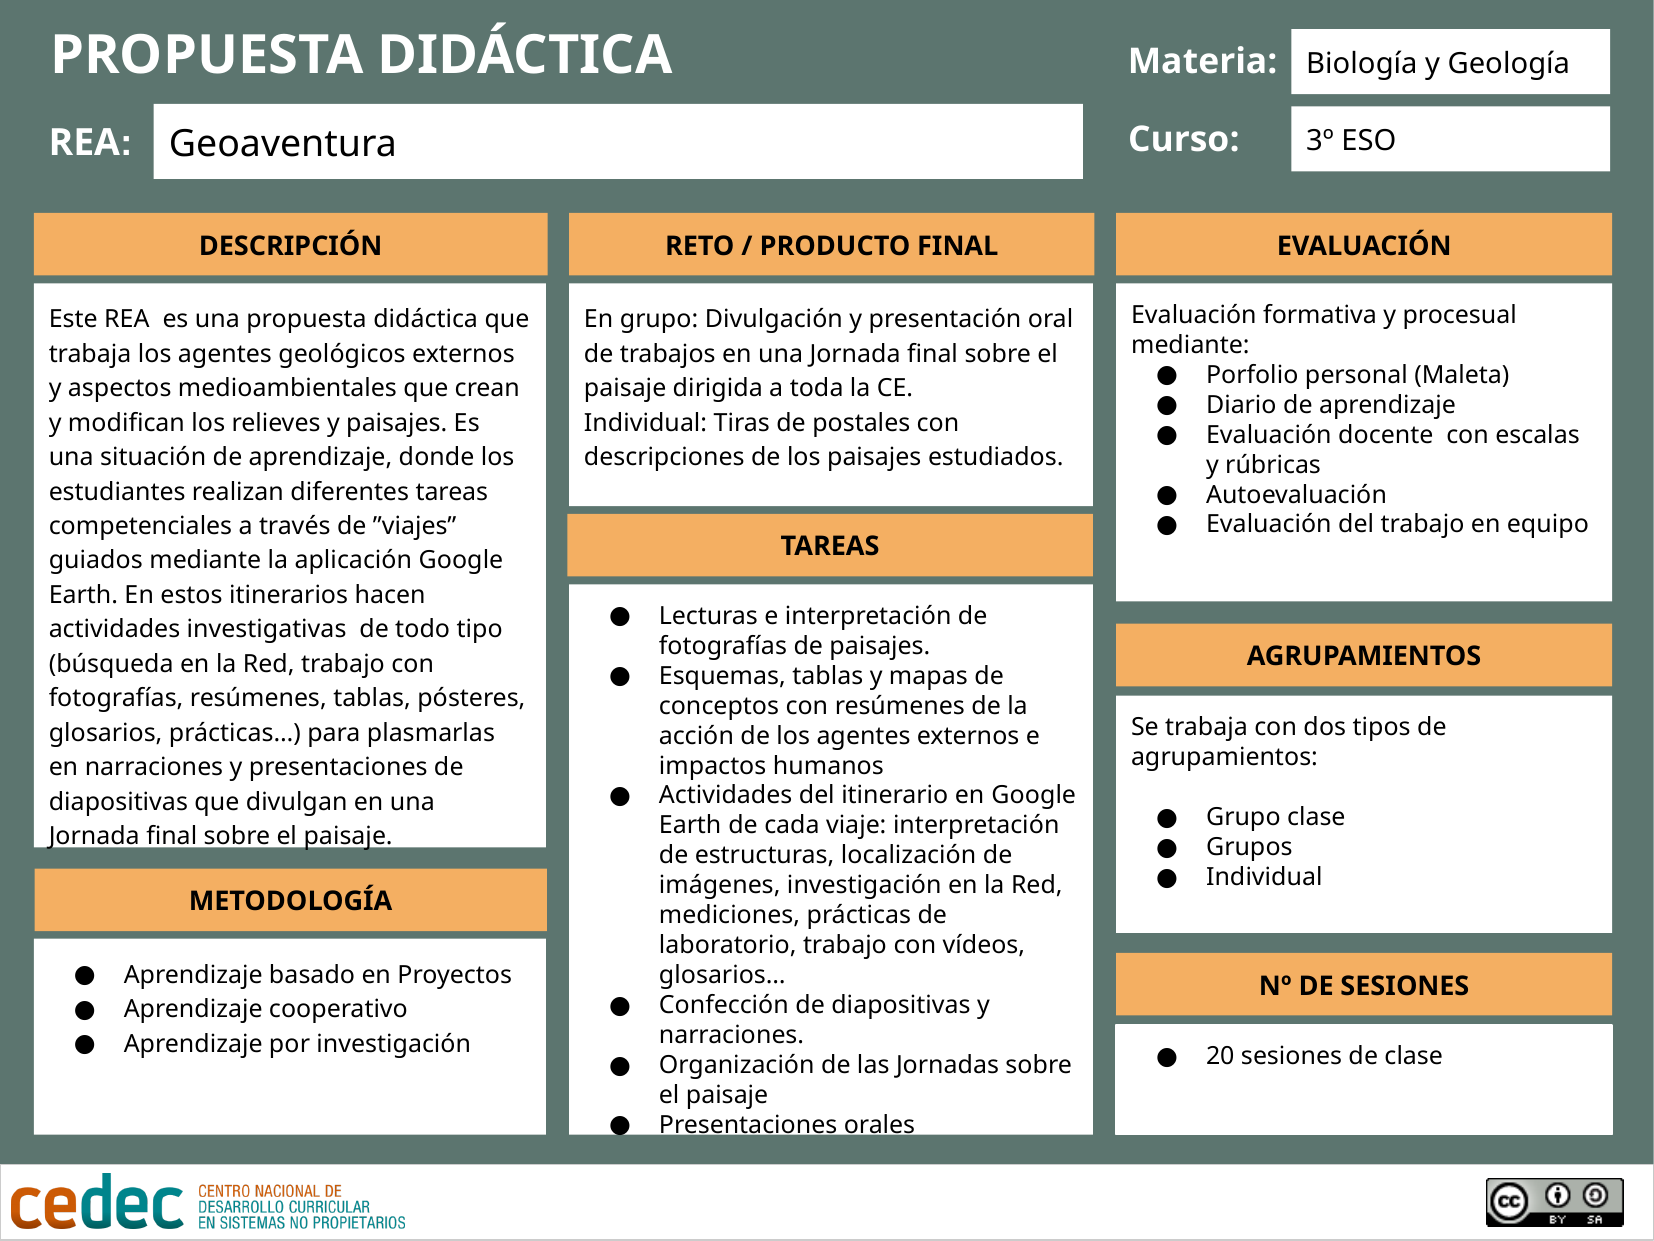

PROPUESTA DIDÁCTICA
Biología y Geología
Materia:
Geoaventura
3º ESO
Curso:
REA:
DESCRIPCIÓN
RETO / PRODUCTO FINAL
EVALUACIÓN
Este REA es una propuesta didáctica que trabaja los agentes geológicos externos y aspectos medioambientales que crean y modifican los relieves y paisajes. Es una situación de aprendizaje, donde los estudiantes realizan diferentes tareas competenciales a través de ”viajes” guiados mediante la aplicación Google Earth. En estos itinerarios hacen actividades investigativas de todo tipo (búsqueda en la Red, trabajo con fotografías, resúmenes, tablas, pósteres, glosarios, prácticas…) para plasmarlas en narraciones y presentaciones de diapositivas que divulgan en una Jornada final sobre el paisaje.
En grupo: Divulgación y presentación oral de trabajos en una Jornada final sobre el paisaje dirigida a toda la CE.
Individual: Tiras de postales con descripciones de los paisajes estudiados.
Evaluación formativa y procesual mediante:
Porfolio personal (Maleta)
Diario de aprendizaje
Evaluación docente con escalas y rúbricas
Autoevaluación
Evaluación del trabajo en equipo
TAREAS
Lecturas e interpretación de fotografías de paisajes.
Esquemas, tablas y mapas de conceptos con resúmenes de la acción de los agentes externos e impactos humanos
Actividades del itinerario en Google Earth de cada viaje: interpretación de estructuras, localización de imágenes, investigación en la Red, mediciones, prácticas de laboratorio, trabajo con vídeos, glosarios…
Confección de diapositivas y narraciones.
Organización de las Jornadas sobre el paisaje
Presentaciones orales
AGRUPAMIENTOS
Se trabaja con dos tipos de agrupamientos:
Grupo clase
Grupos
Individual
METODOLOGÍA
Aprendizaje basado en Proyectos
Aprendizaje cooperativo
Aprendizaje por investigación
Nº DE SESIONES
20 sesiones de clase